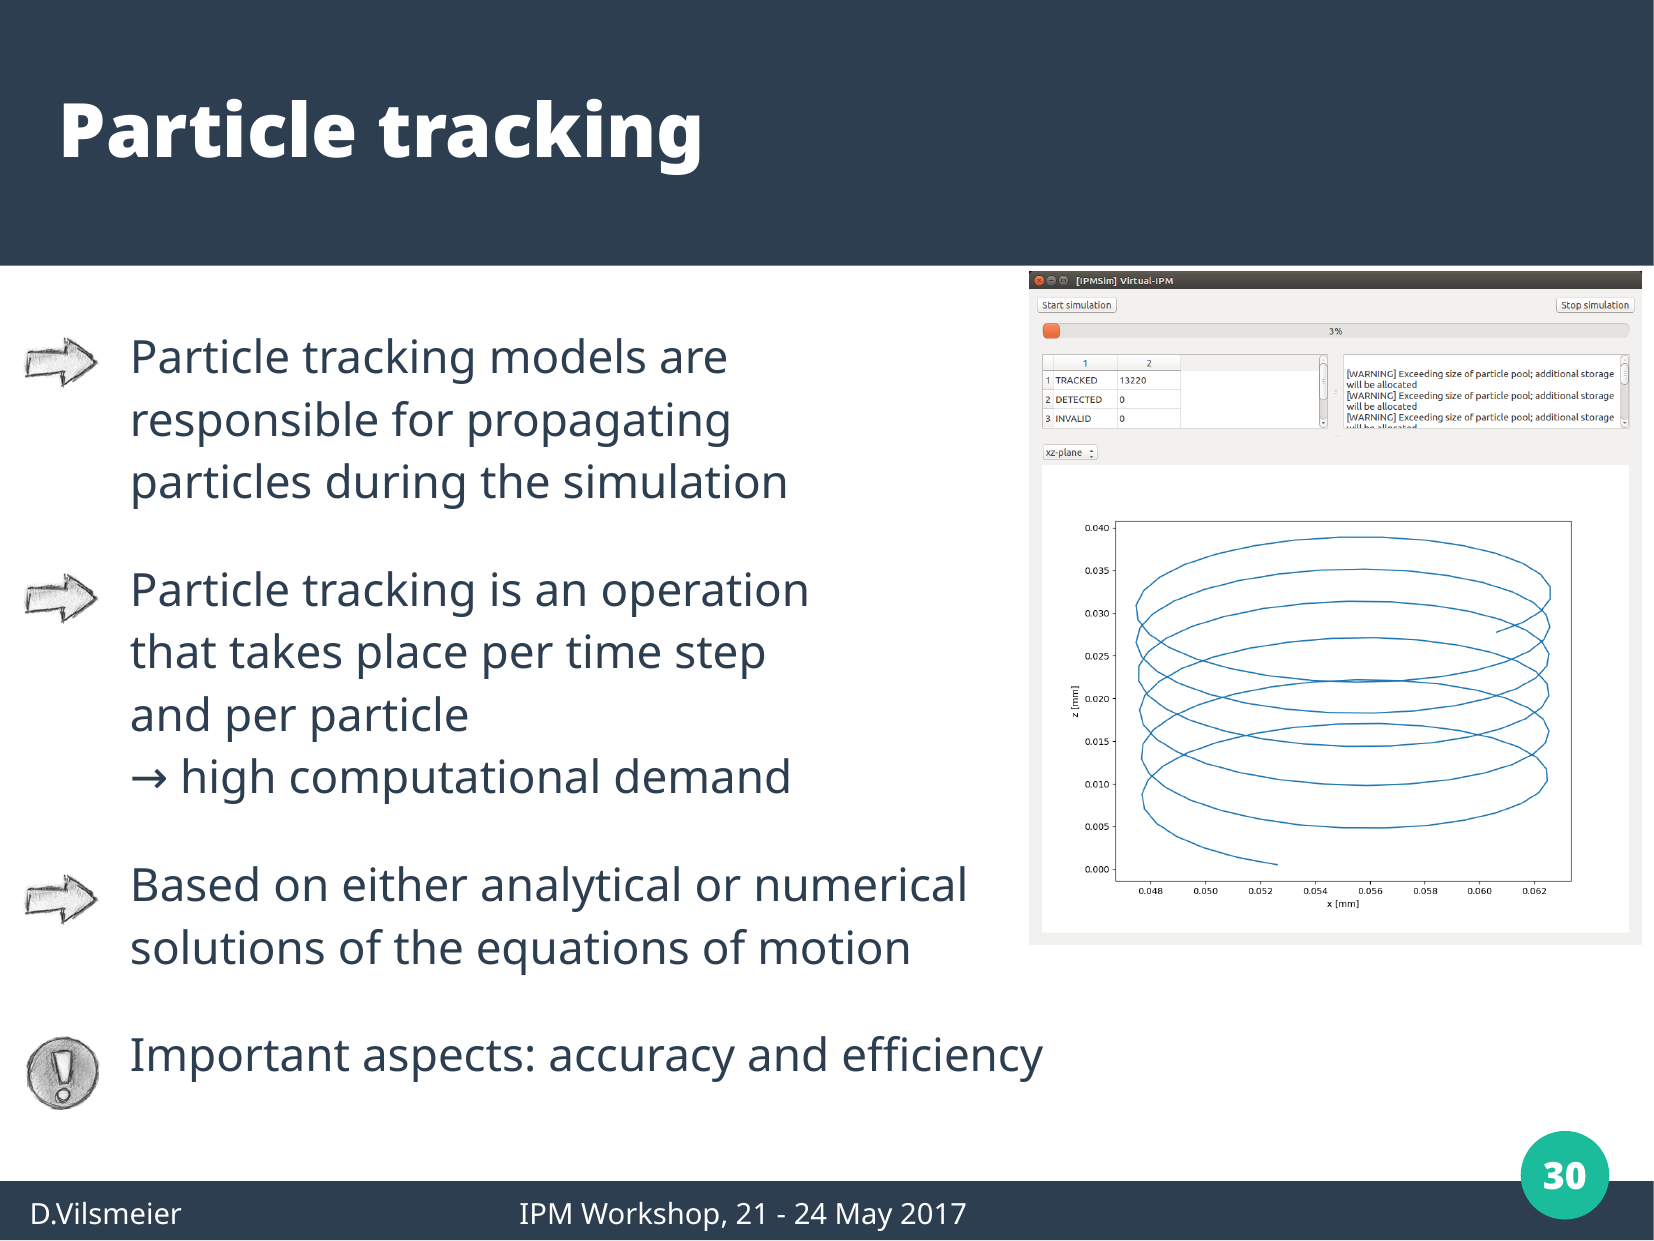

# Particle tracking
Particle tracking models are
responsible for propagating
particles during the simulation
Particle tracking is an operation
that takes place per time step
and per particle
→ high computational demand
Based on either analytical or numerical
solutions of the equations of motion
Important aspects: accuracy and efficiency
30
D.Vilsmeier IPM Workshop, 21 - 24 May 2017